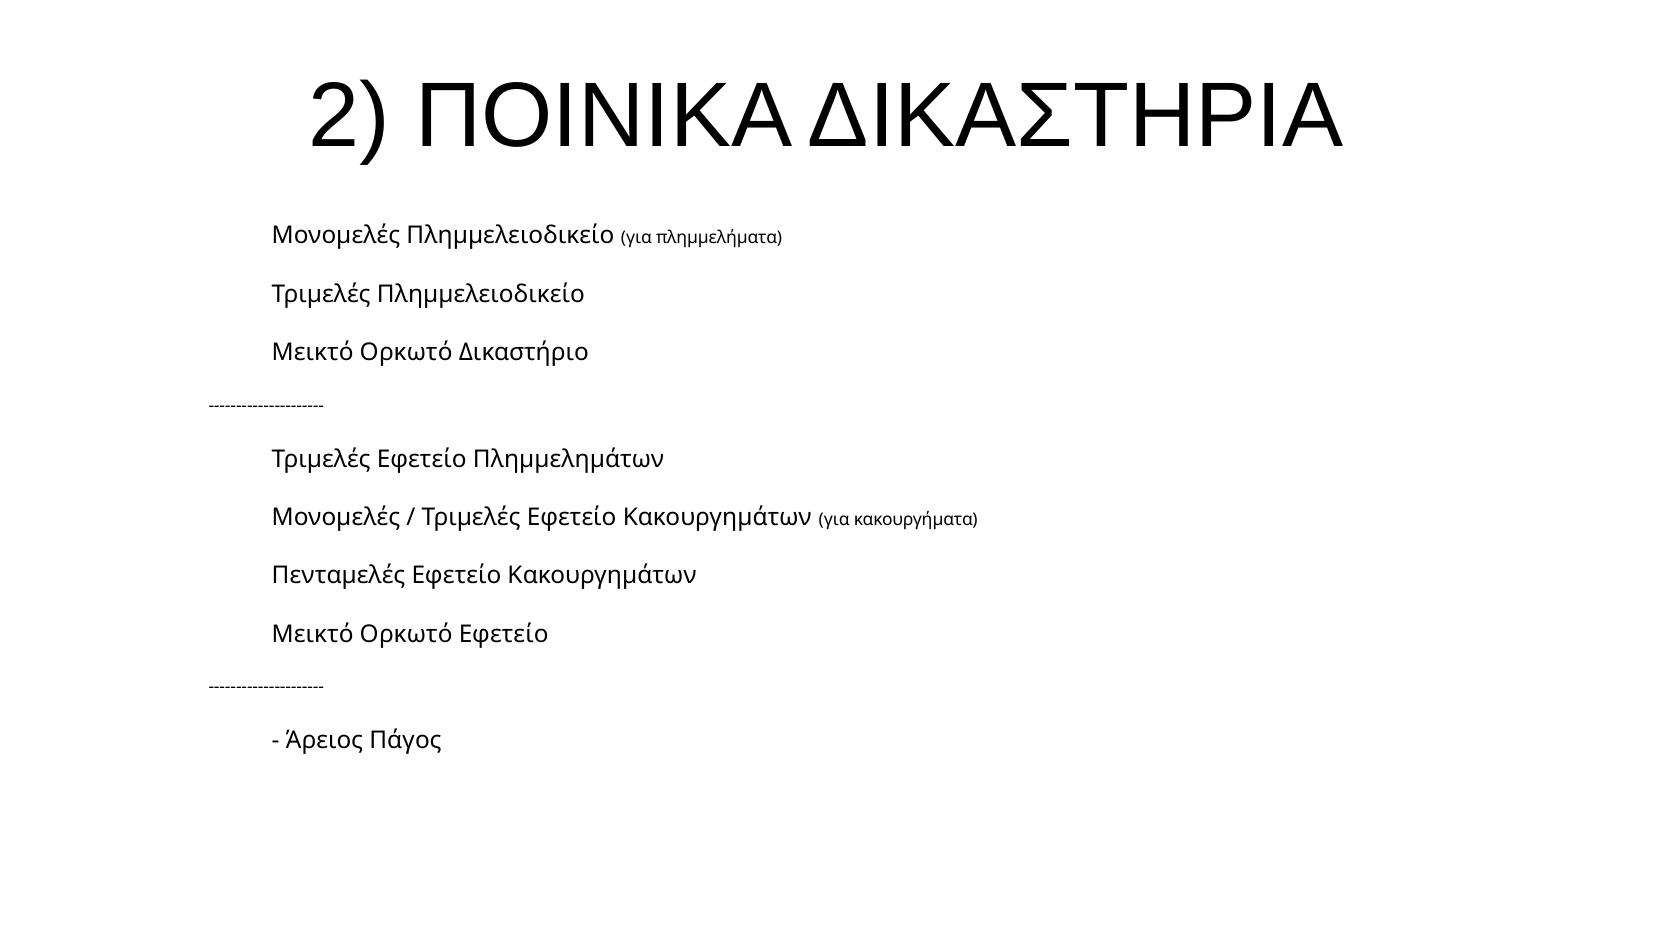

# 2) ΠΟΙΝΙΚΑ ΔΙΚΑΣΤΗΡΙΑ
Μονομελές Πλημμελειοδικείο (για πλημμελήματα)
Τριμελές Πλημμελειοδικείο
Μεικτό Ορκωτό Δικαστήριο
---------------------
Τριμελές Εφετείο Πλημμελημάτων
Μονομελές / Τριμελές Εφετείο Κακουργημάτων (για κακουργήματα)
Πενταμελές Εφετείο Κακουργημάτων
Μεικτό Ορκωτό Εφετείο
---------------------
- Άρειος Πάγος